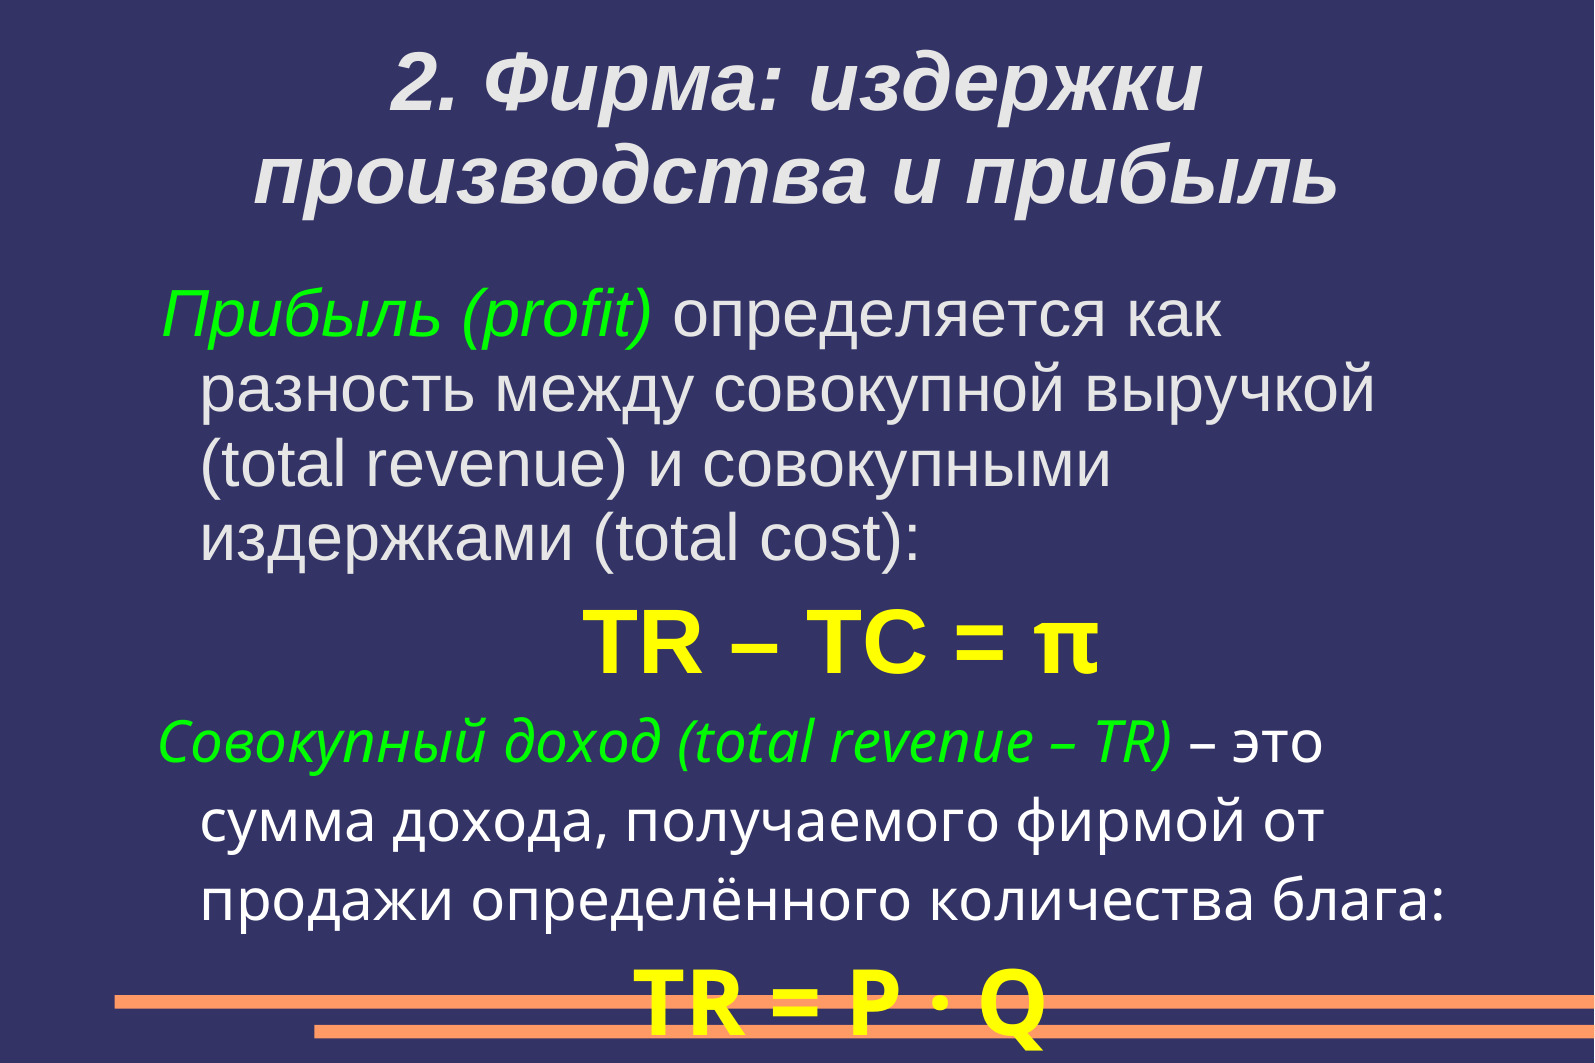

# 2. Фирма: издержки производства и прибыль
Прибыль (profit) определяется как разность между совокупной выручкой (total revenue) и совокупными издержками (total cost):
TR – TC = π
Совокупный доход (total revenue – TR) – это сумма дохода, получаемого фирмой от продажи определённого количества блага:
TR = P · Q